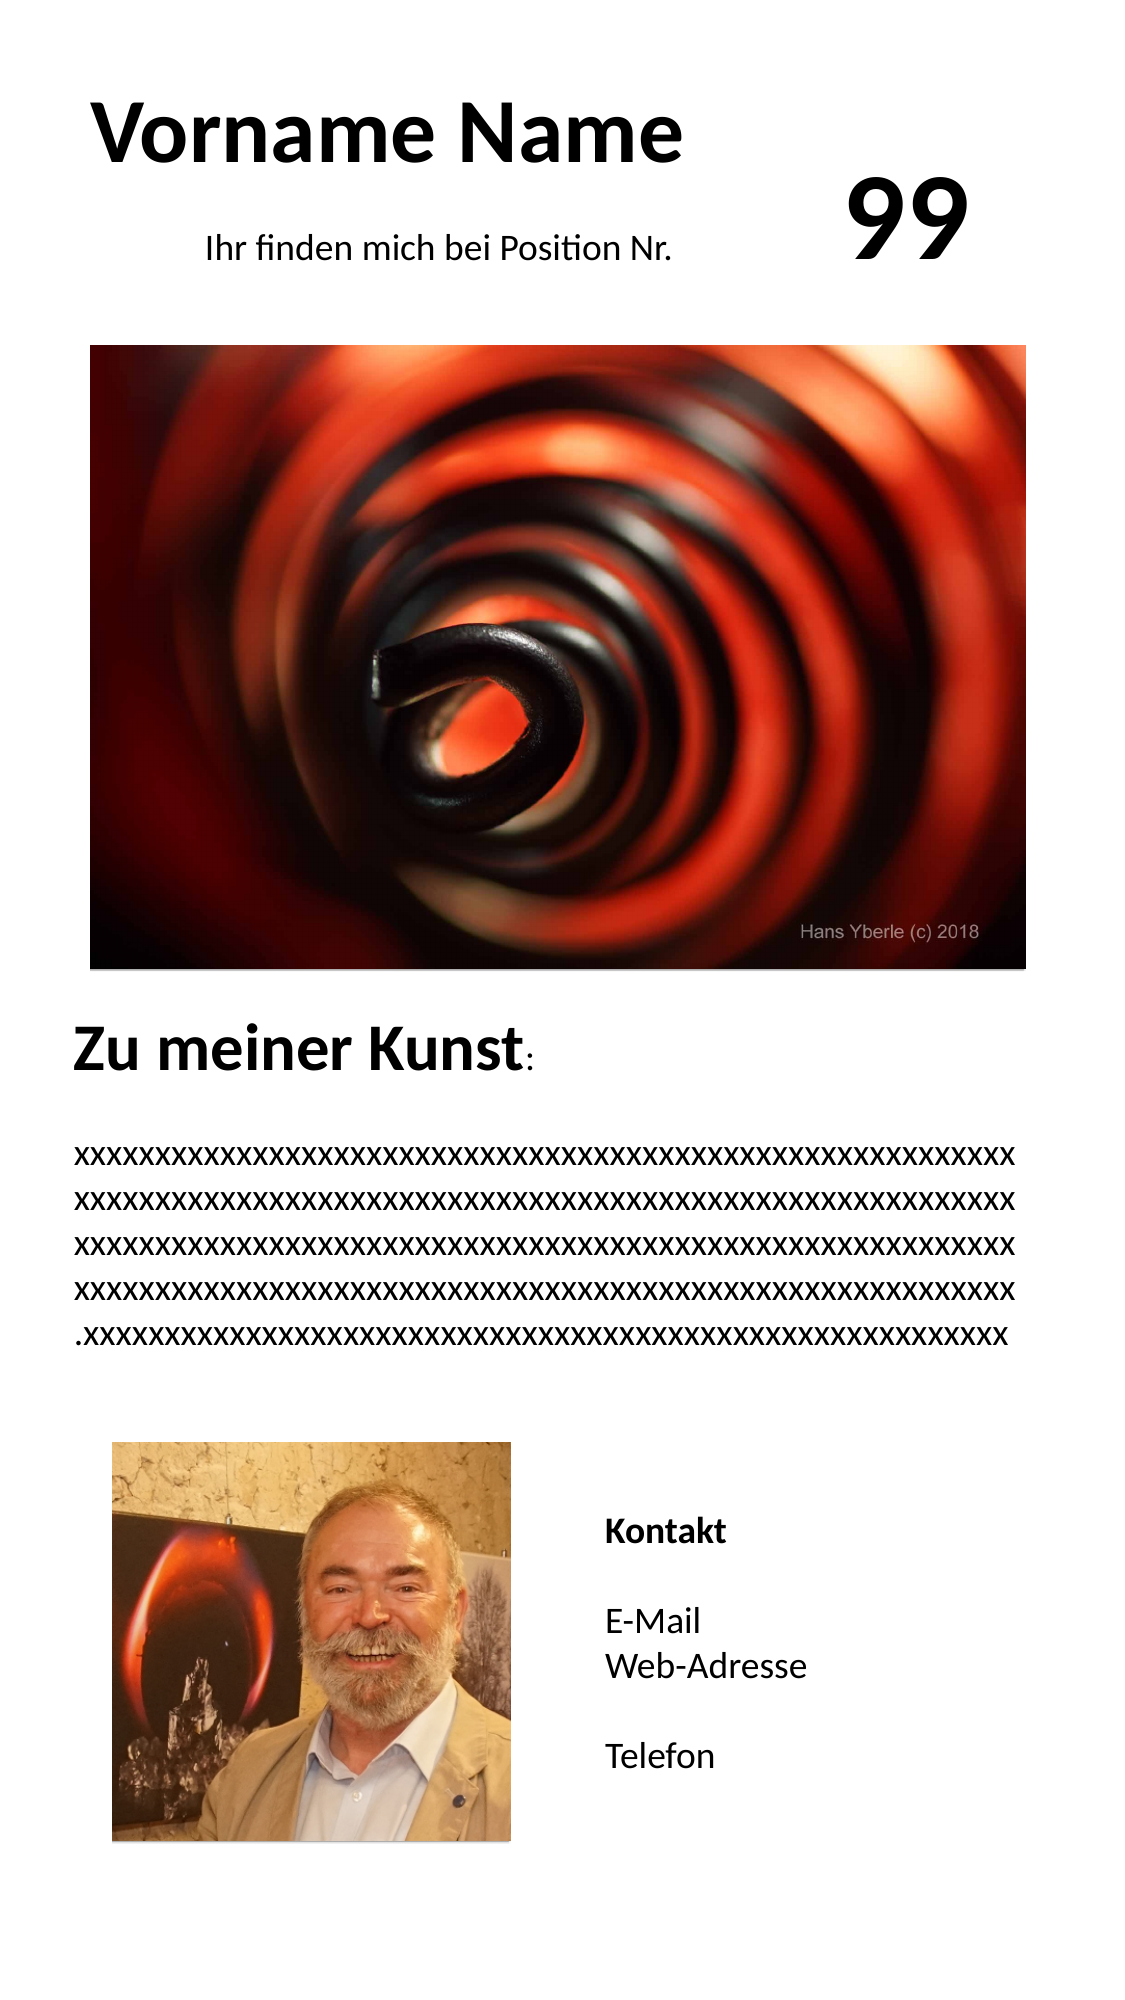

Vorname Name
99
Ihr finden mich bei Position Nr.
Zu meiner Kunst:
xxxxxxxxxxxxxxxxxxxxxxxxxxxxxxxxxxxxxxxxxxxxxxxxxxxxxxxxxxxxxxxxxxxxxxxxxxxxxxxxxxxxxxxxxxxxxxxxxxxxxxxxxxxxxxxxxxxxxxxxxxxxxxxxxxxxxxxxxxxxxxxxxxxxxxxxxxxxxxxxxxxxxxxxxxxxxxxxxxxxxxxxxxxxxxxxxxxxxxxxxxxxxxxxxxxxxxxxxxxxxxxxxxxxxxxx.xxxxxxxxxxxxxxxxxxxxxxxxxxxxxxxxxxxxxxxxxxxxxxxxxxxxxxxxx
Kontakt
E-Mail
Web-Adresse
Telefon